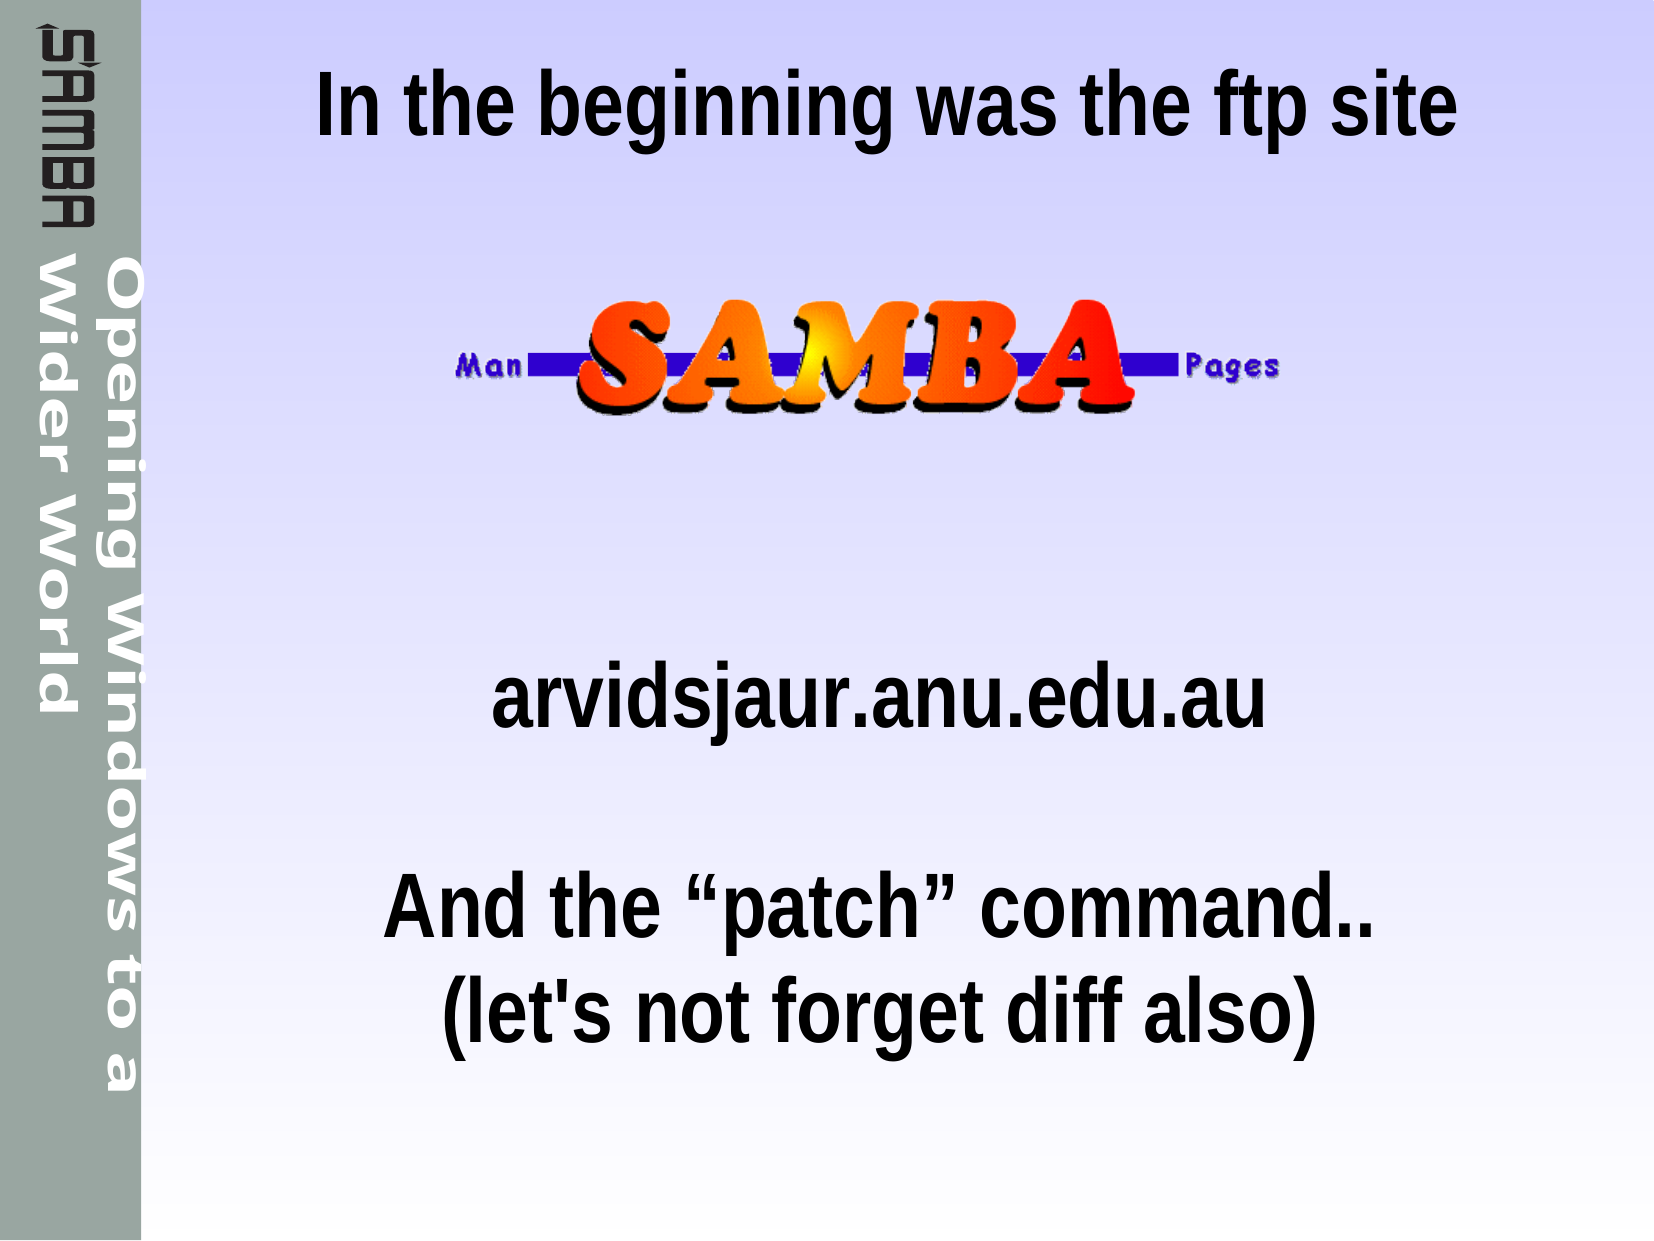

# In the beginning was the ftp site
arvidsjaur.anu.edu.au
And the “patch” command..
(let's not forget diff also)